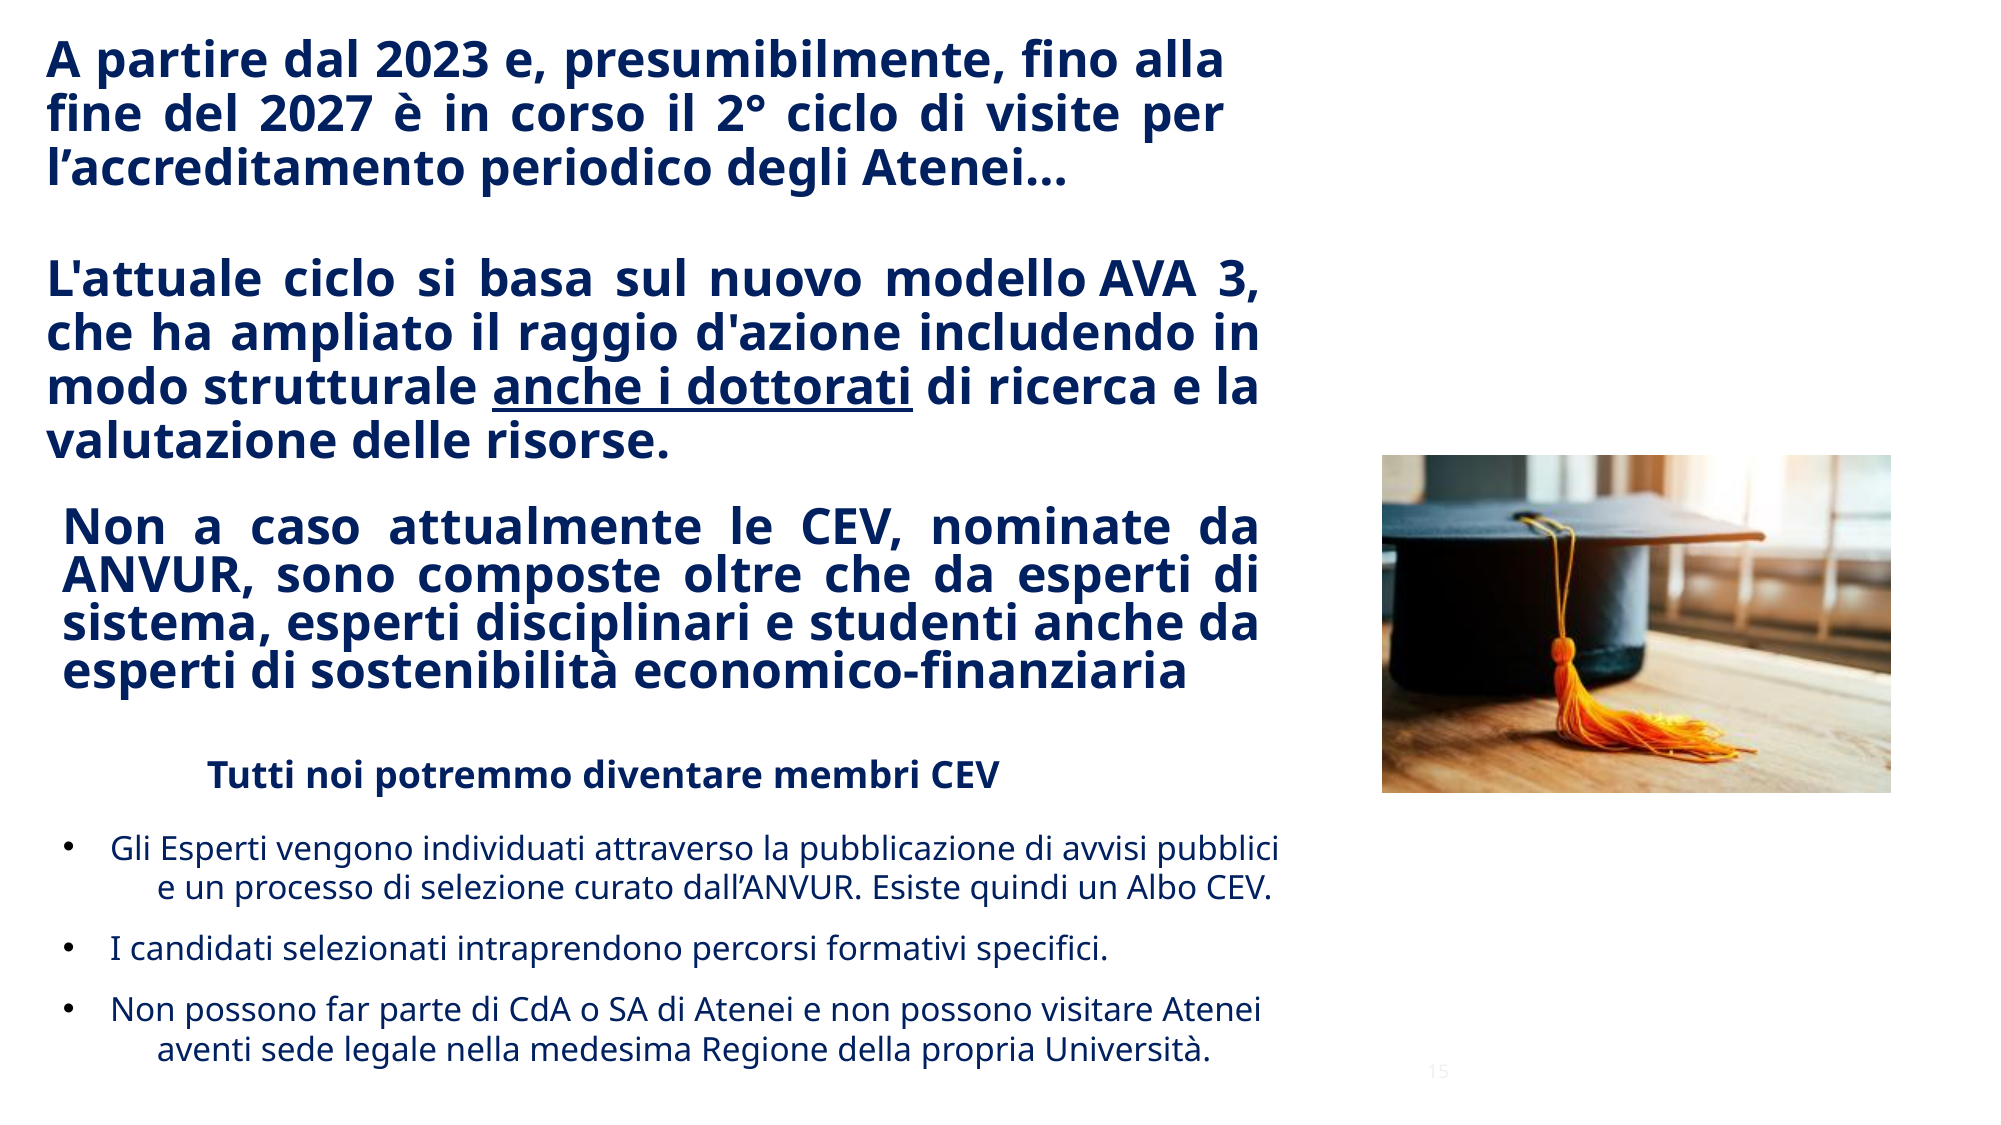

# A partire dal 2023 e, presumibilmente, fino alla fine del 2027 è in corso il 2° ciclo di visite per l’accreditamento periodico degli Atenei…
L'attuale ciclo si basa sul nuovo modello AVA 3, che ha ampliato il raggio d'azione includendo in modo strutturale anche i dottorati di ricerca e la valutazione delle risorse.
Non a caso attualmente le CEV, nominate da ANVUR, sono composte oltre che da esperti di sistema, esperti disciplinari e studenti anche da esperti di sostenibilità economico-finanziaria
Tutti noi potremmo diventare membri CEV
Gli Esperti vengono individuati attraverso la pubblicazione di avvisi pubblici e un processo di selezione curato dall’ANVUR. Esiste quindi un Albo CEV.
I candidati selezionati intraprendono percorsi formativi specifici.
Non possono far parte di CdA o SA di Atenei e non possono visitare Atenei aventi sede legale nella medesima Regione della propria Università.